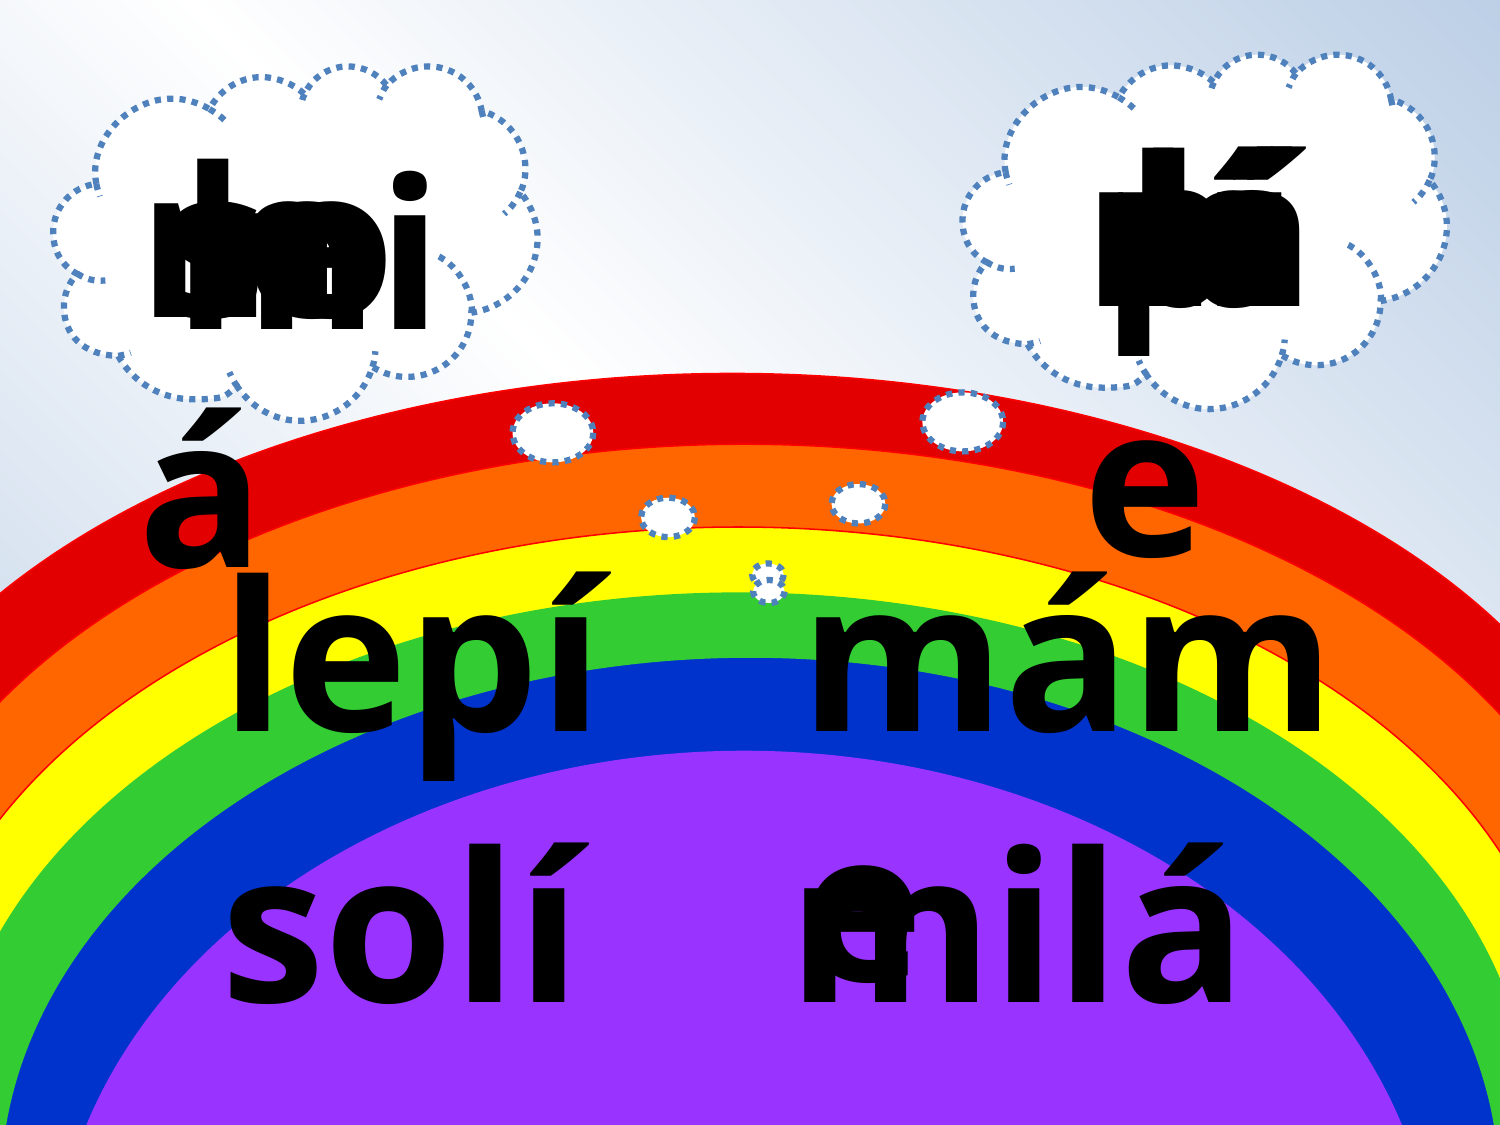

pí
 lá
 lí
me
 le
má
so
mi
lepí
máme
solí
milá